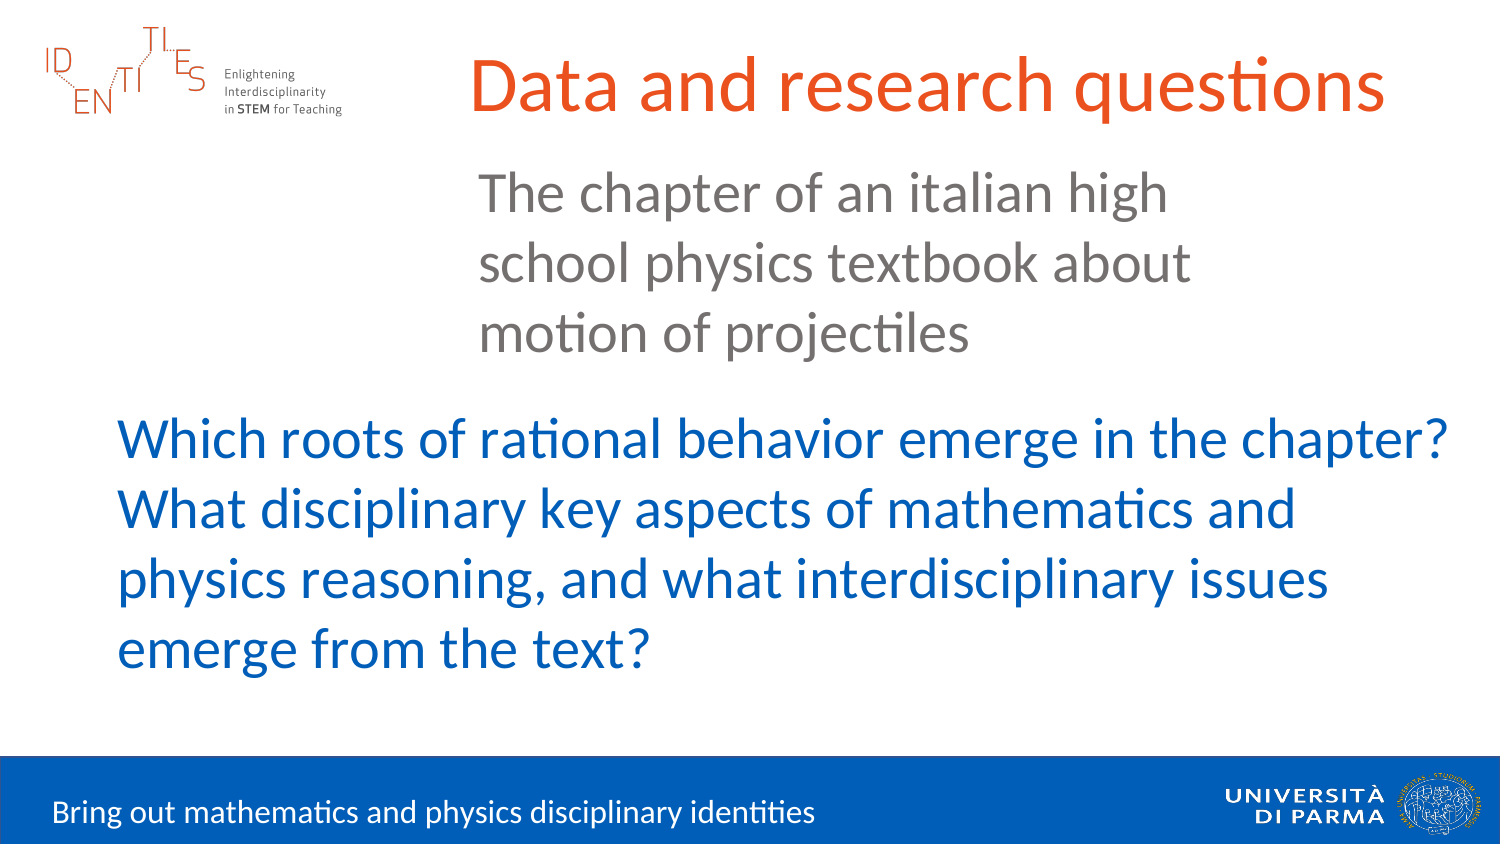

Data and research questions
The chapter of an italian high school physics textbook about motion of projectiles
Which roots of rational behavior emerge in the chapter? What disciplinary key aspects of mathematics and physics reasoning, and what interdisciplinary issues emerge from the text?
Bring out mathematics and physics disciplinary identities